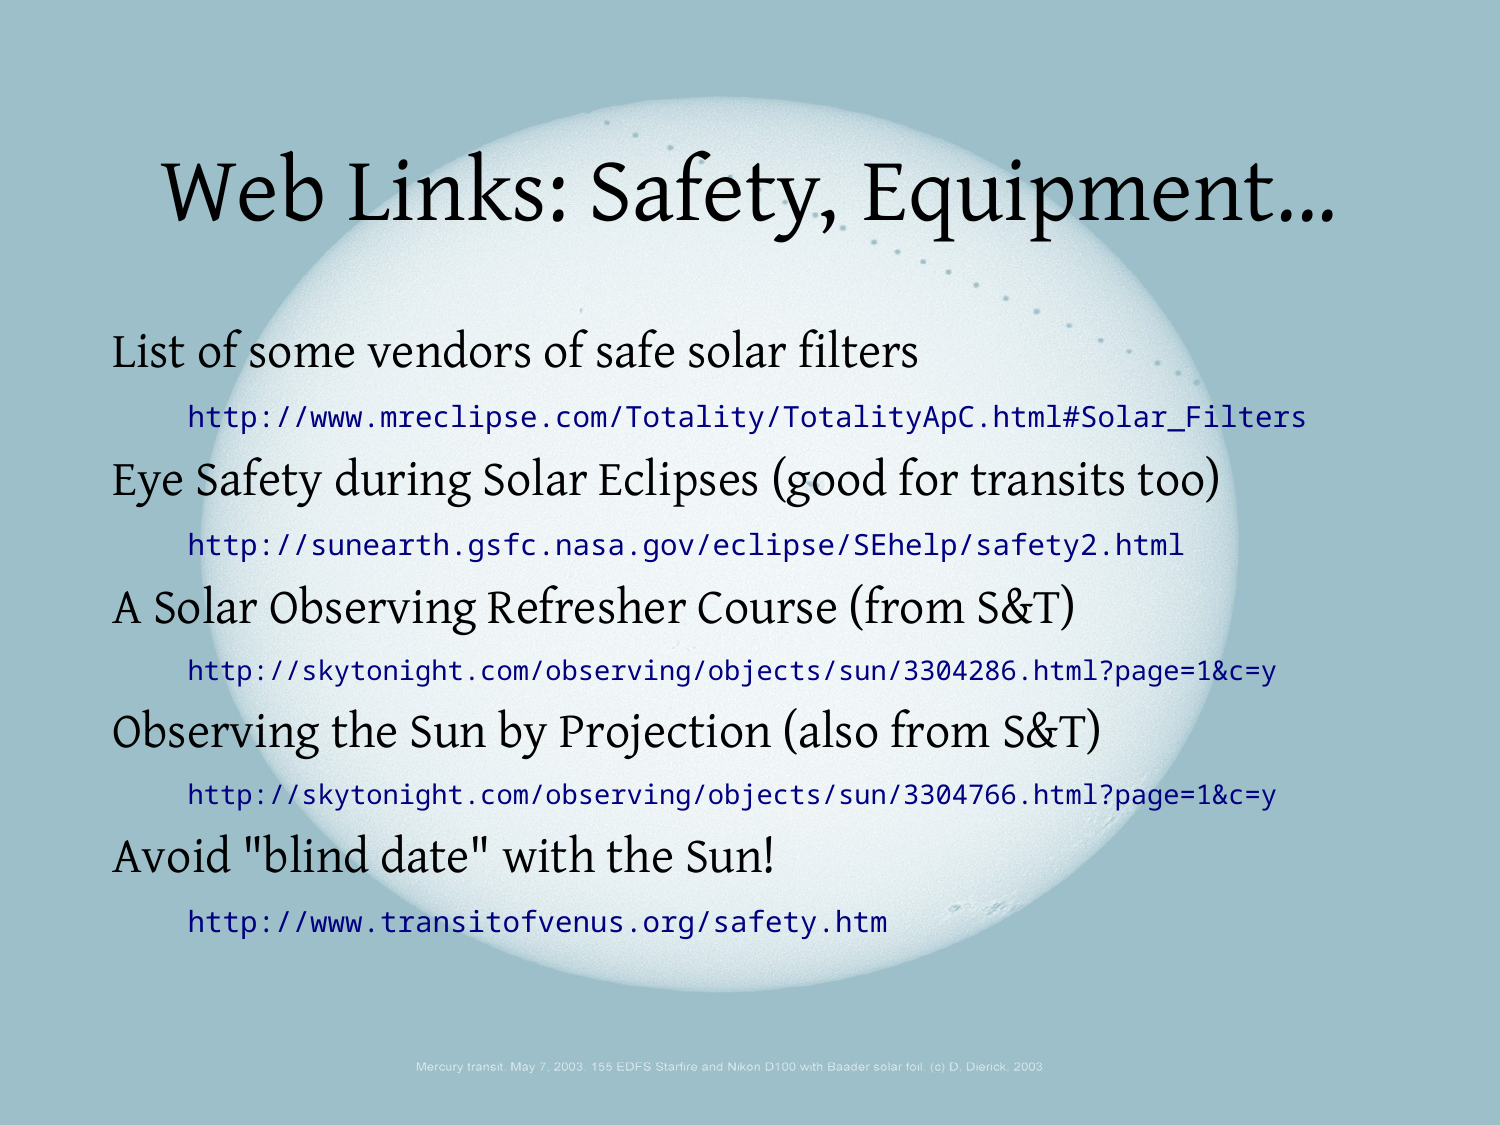

# Web Links: Safety, Equipment...
List of some vendors of safe solar filters
http://www.mreclipse.com/Totality/TotalityApC.html#Solar_Filters
Eye Safety during Solar Eclipses (good for transits too)
http://sunearth.gsfc.nasa.gov/eclipse/SEhelp/safety2.html
A Solar Observing Refresher Course (from S&T)
http://skytonight.com/observing/objects/sun/3304286.html?page=1&c=y
Observing the Sun by Projection (also from S&T)
http://skytonight.com/observing/objects/sun/3304766.html?page=1&c=y
Avoid "blind date" with the Sun!
http://www.transitofvenus.org/safety.htm